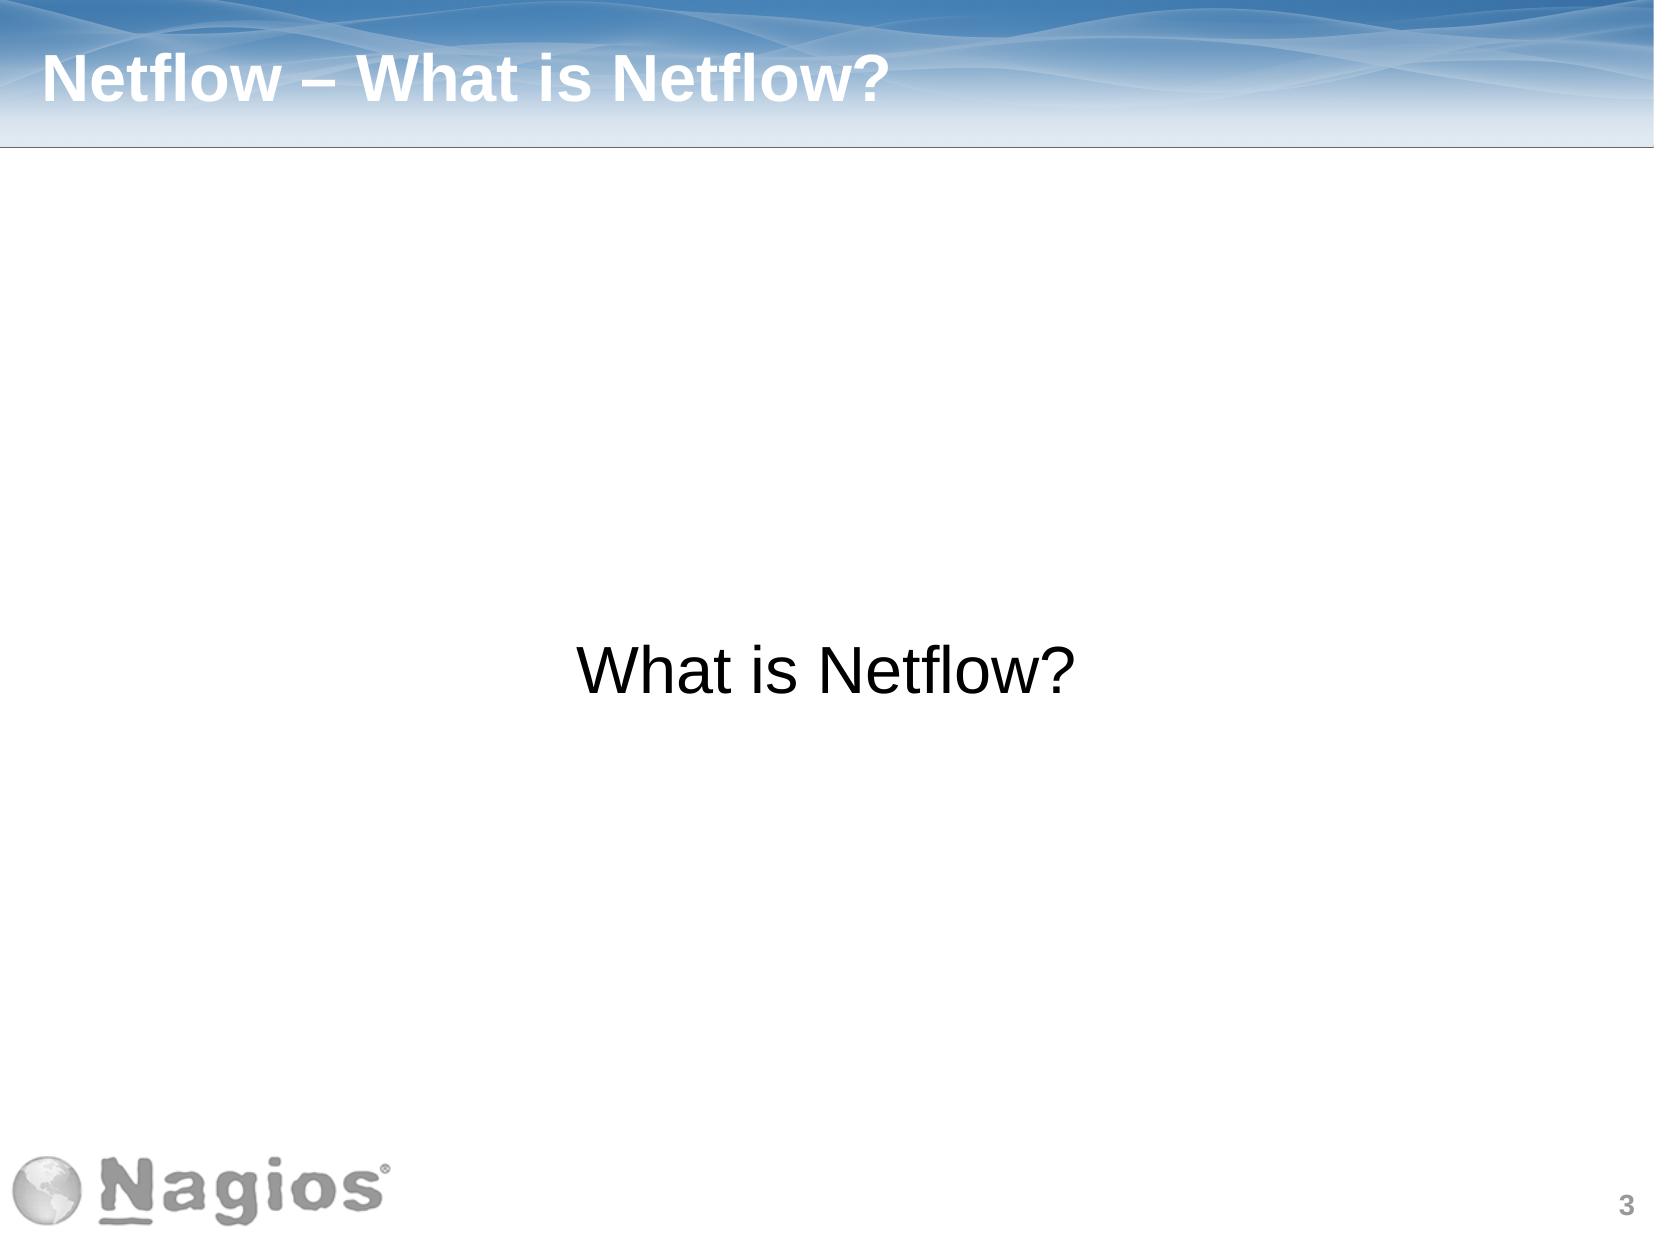

# Netflow – What is Netflow?
What is Netflow?
3